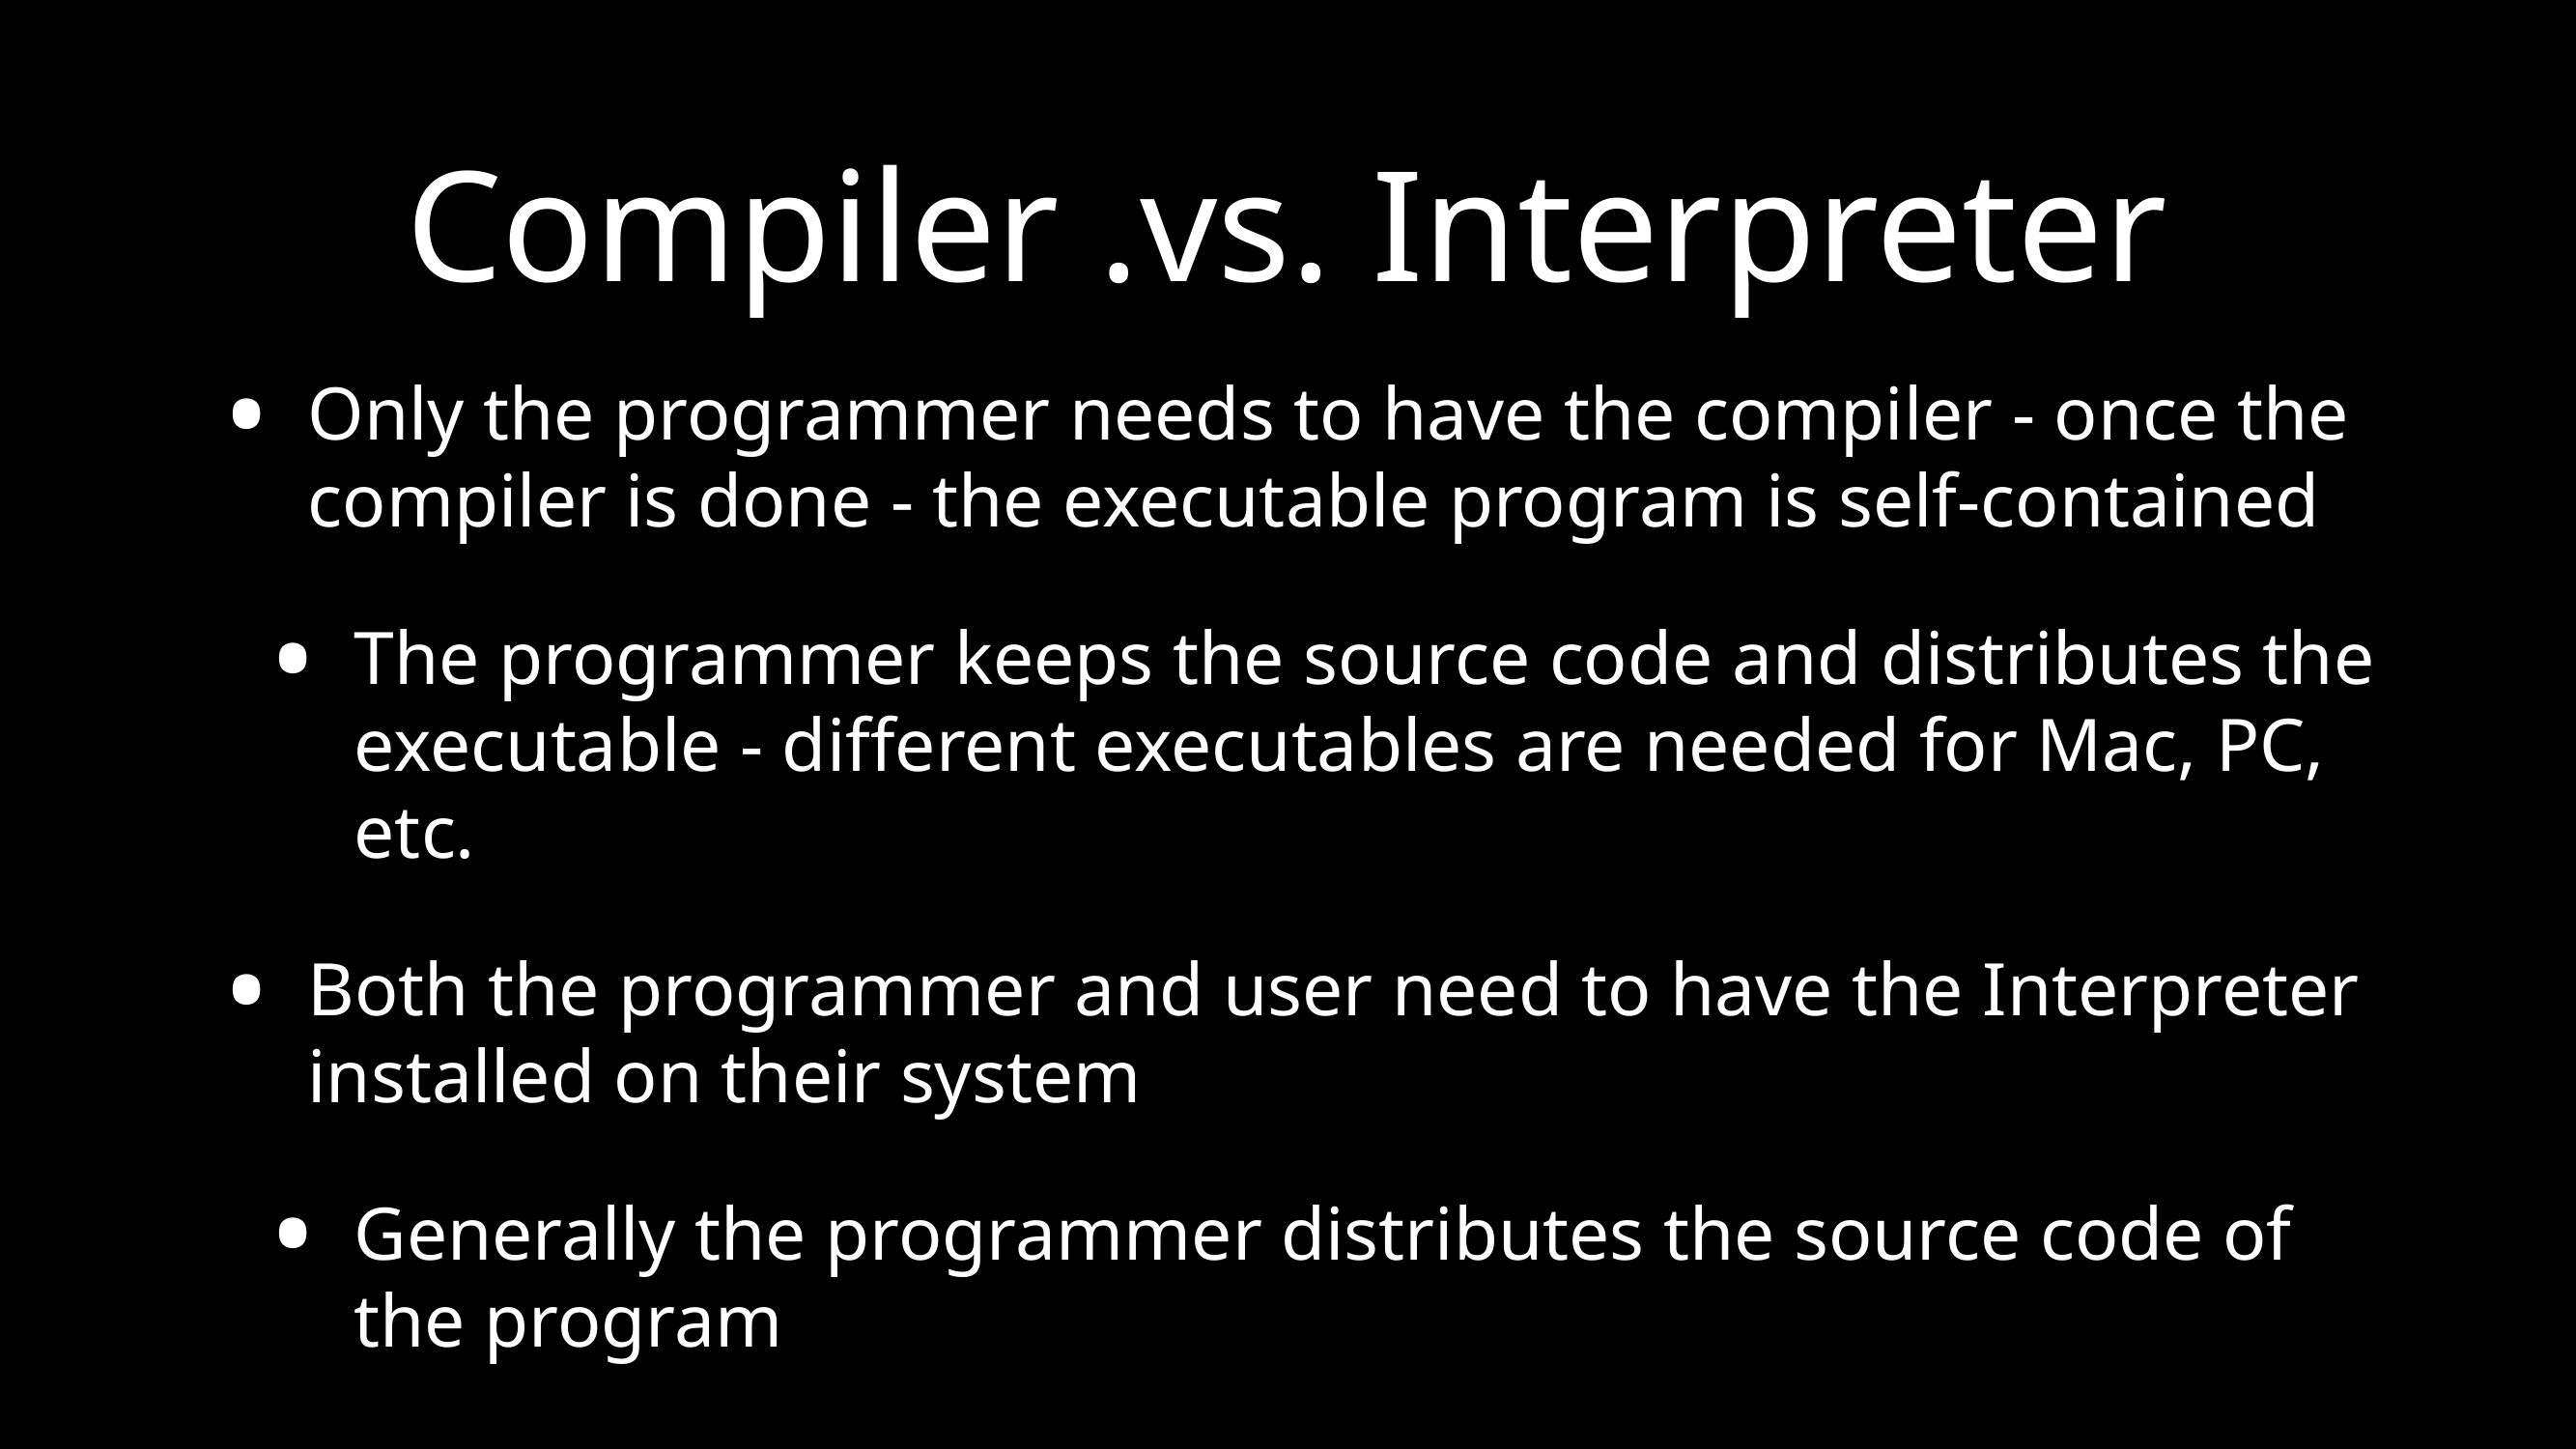

# Compiler .vs. Interpreter
Only the programmer needs to have the compiler - once the compiler is done - the executable program is self-contained
The programmer keeps the source code and distributes the executable - different executables are needed for Mac, PC, etc.
Both the programmer and user need to have the Interpreter installed on their system
Generally the programmer distributes the source code of the program